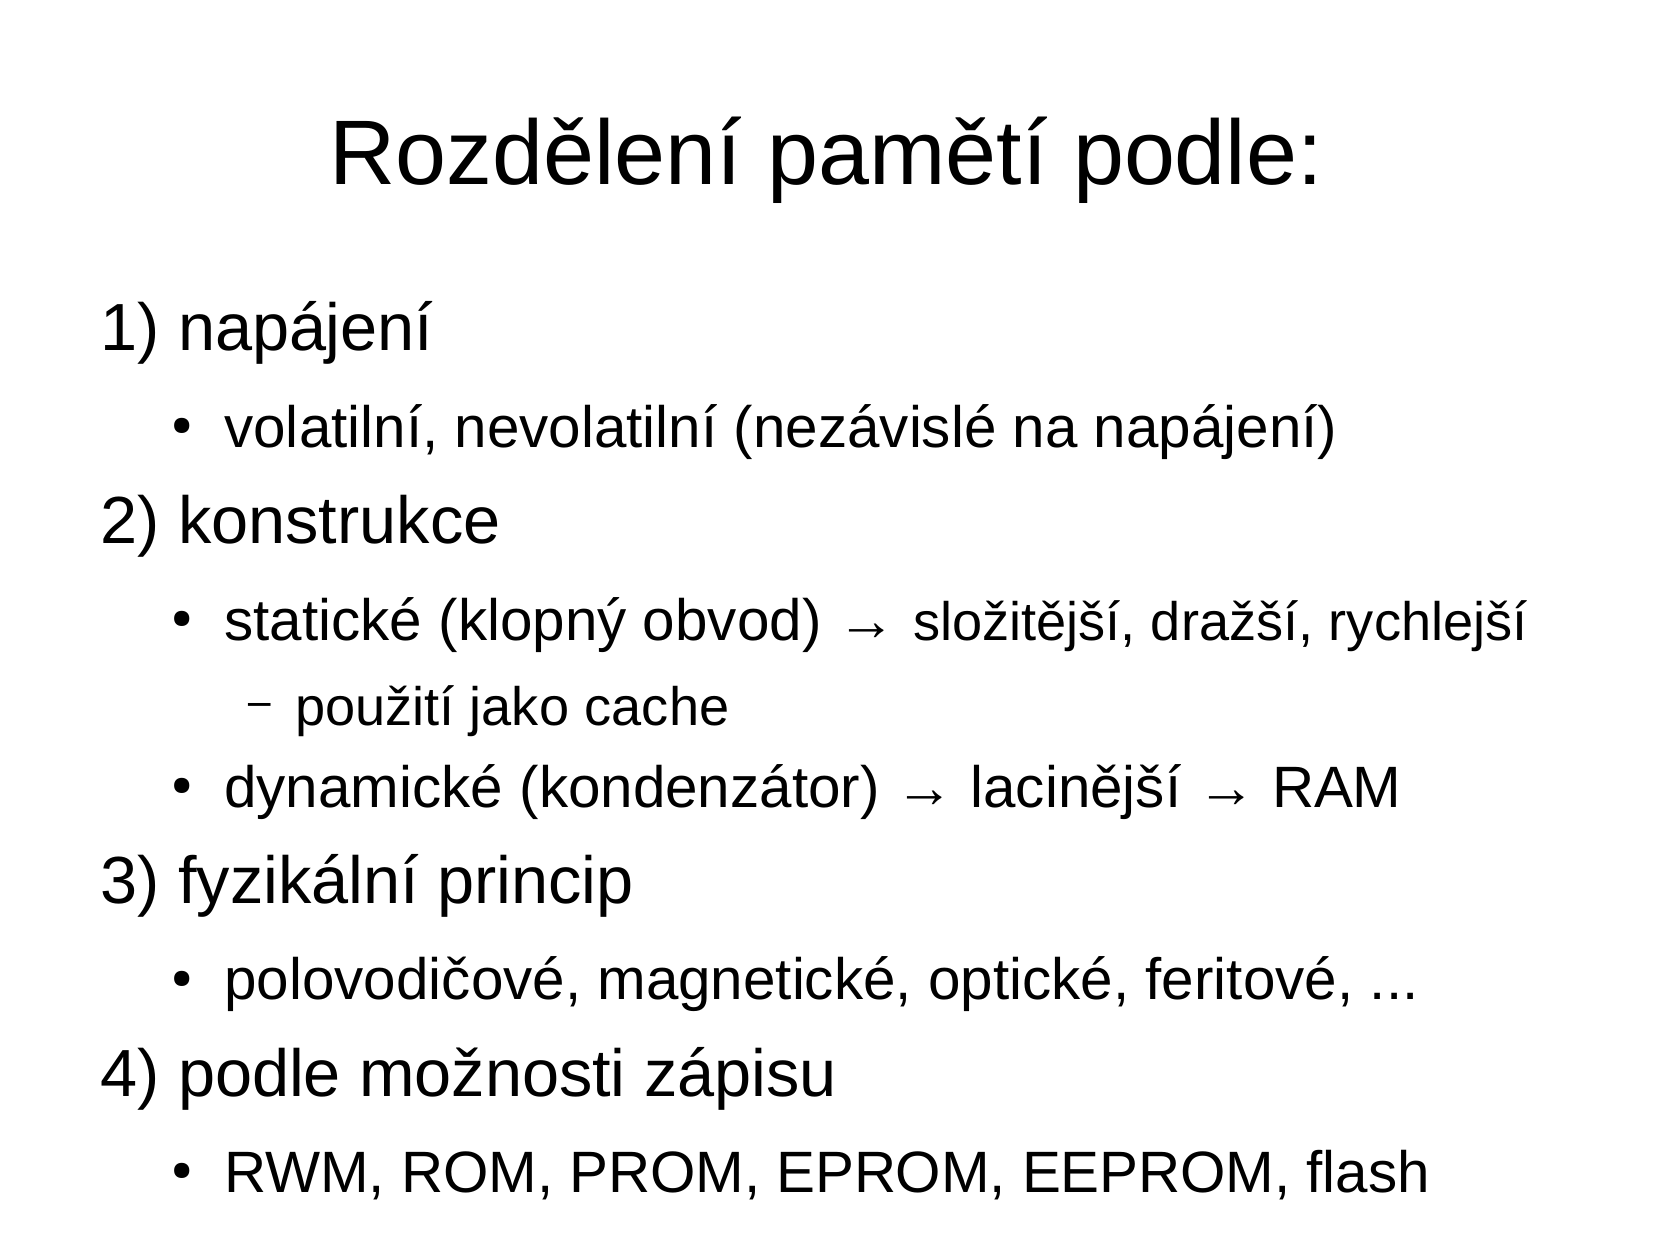

# Rozdělení pamětí podle:
 napájení
volatilní, nevolatilní (nezávislé na napájení)
 konstrukce
statické (klopný obvod) → složitější, dražší, rychlejší
použití jako cache
dynamické (kondenzátor) → lacinější → RAM
 fyzikální princip
polovodičové, magnetické, optické, feritové, ...
 podle možnosti zápisu
RWM, ROM, PROM, EPROM, EEPROM, flash